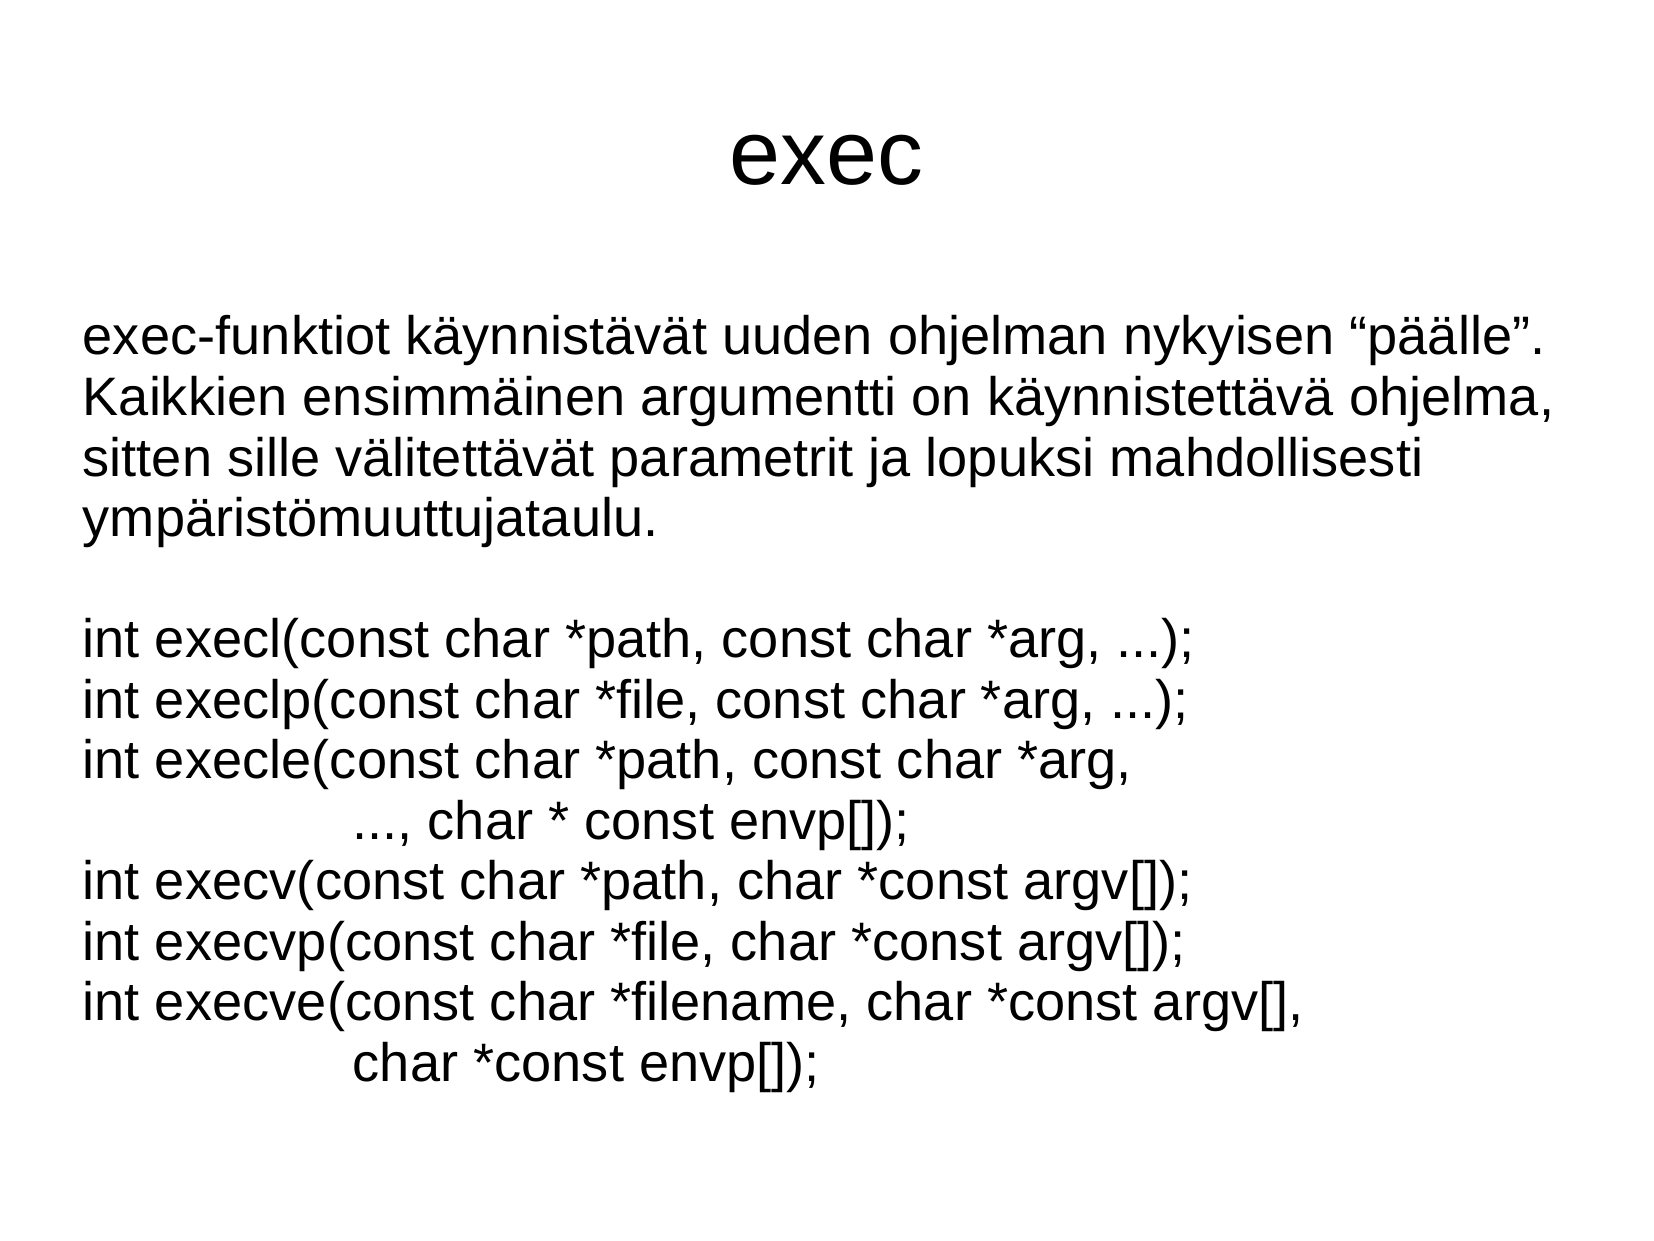

# exec
exec-funktiot käynnistävät uuden ohjelman nykyisen “päälle”. Kaikkien ensimmäinen argumentti on käynnistettävä ohjelma, sitten sille välitettävät parametrit ja lopuksi mahdollisesti ympäristömuuttujataulu.
int execl(const char *path, const char *arg, ...);
int execlp(const char *file, const char *arg, ...);
int execle(const char *path, const char *arg,
 ..., char * const envp[]);
int execv(const char *path, char *const argv[]);
int execvp(const char *file, char *const argv[]);
int execve(const char *filename, char *const argv[],
 char *const envp[]);